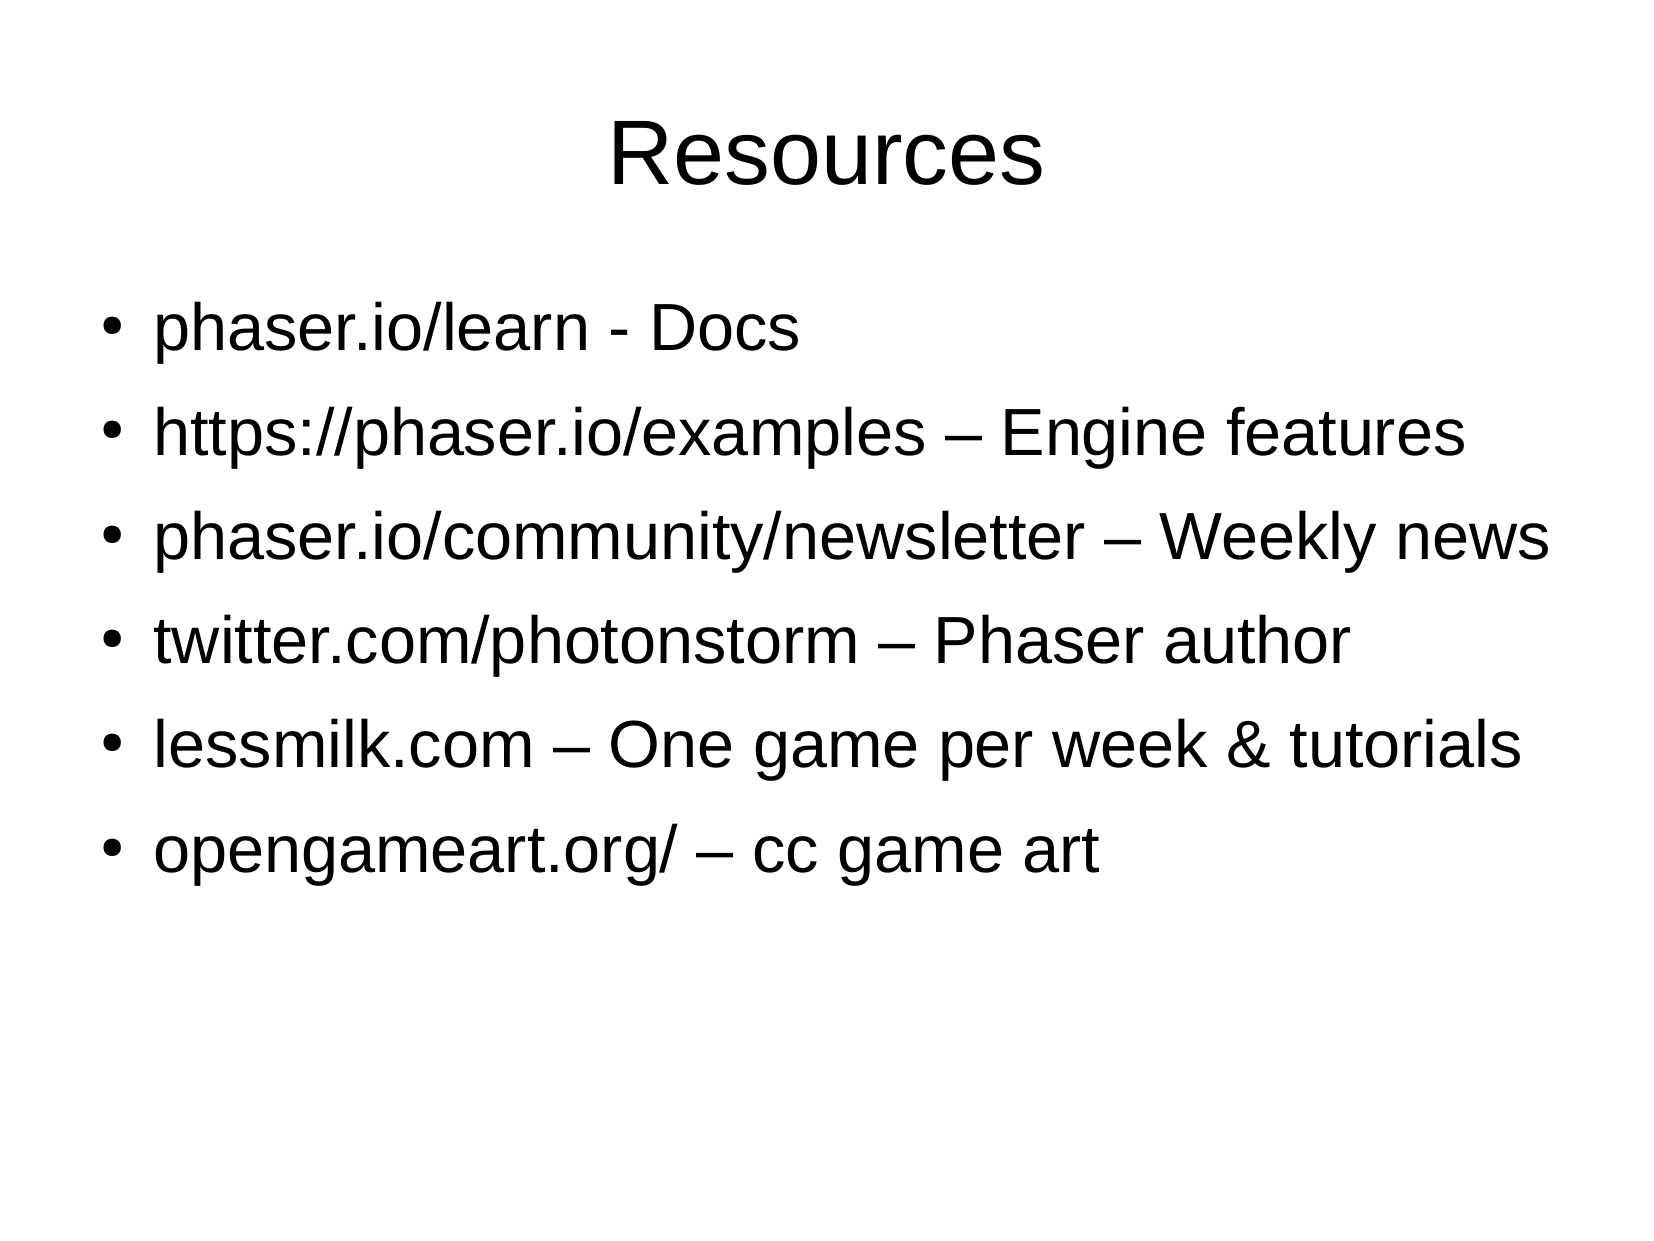

# Resources
phaser.io/learn - Docs
https://phaser.io/examples – Engine features
phaser.io/community/newsletter – Weekly news
twitter.com/photonstorm – Phaser author
lessmilk.com – One game per week & tutorials
opengameart.org/ – cc game art